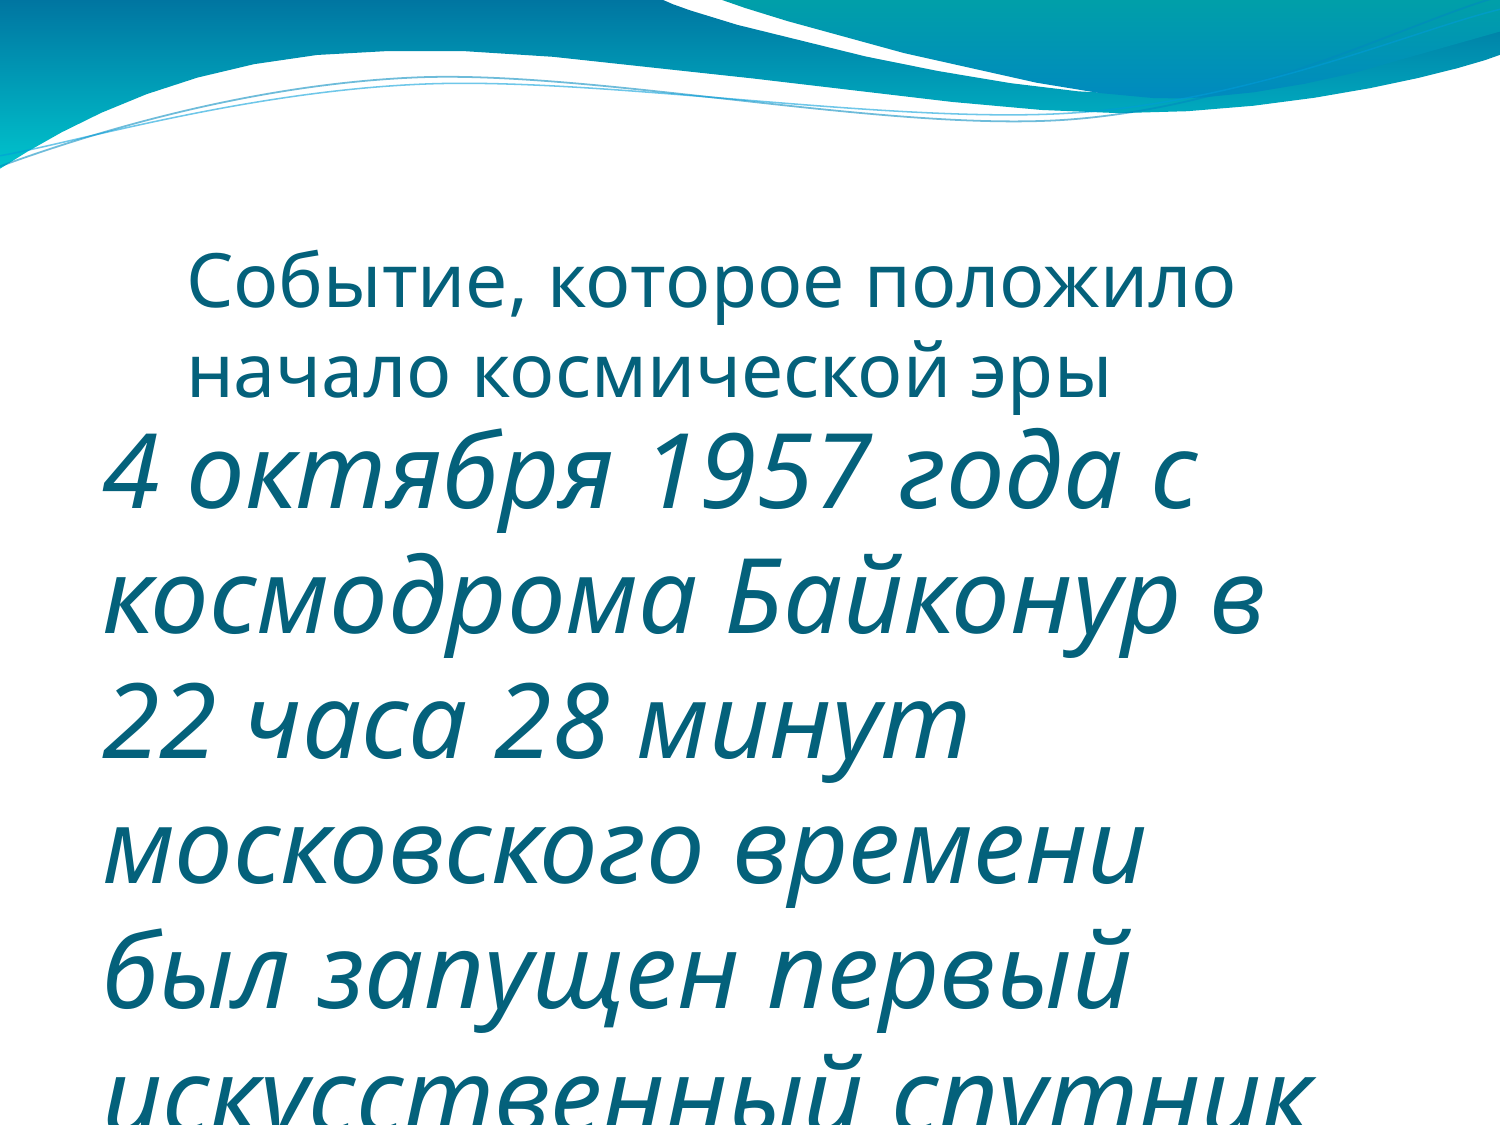

# Событие, которое положило начало космической эры
4 октября 1957 года с космодрома Байконур в 22 часа 28 минут московского времени был запущен первый искусственный спутник Земли.